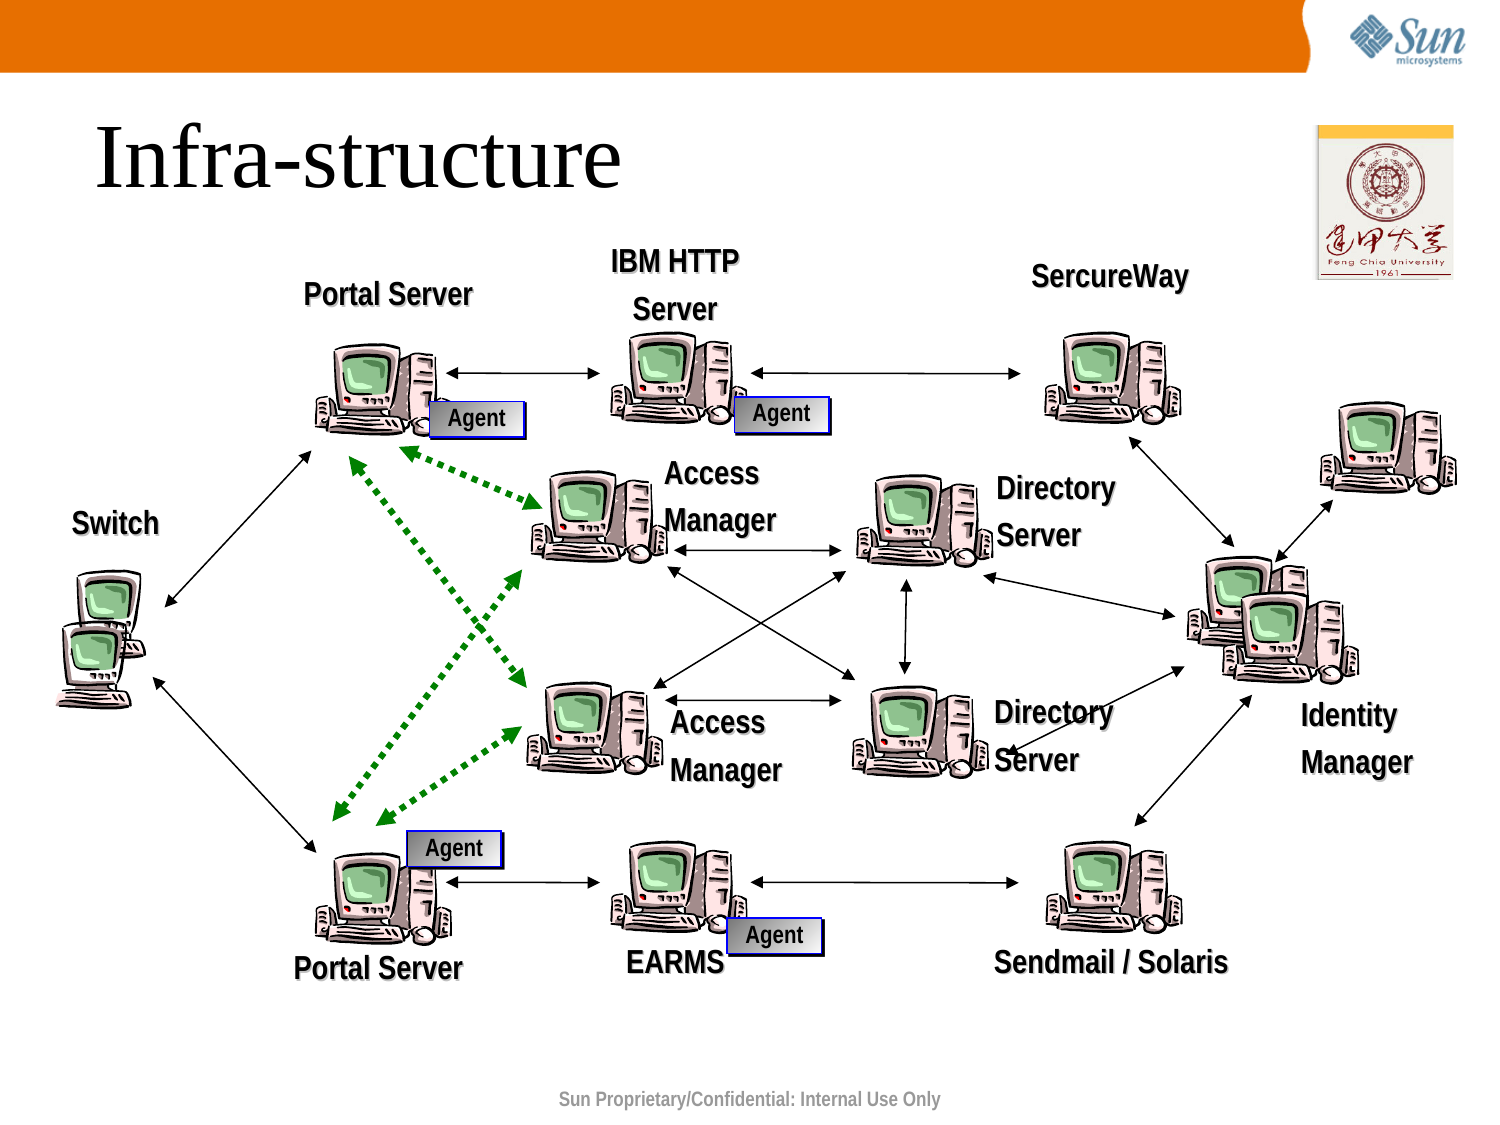

# Infra-structure
IBM HTTP
Server
SercureWay
Portal Server
Agent
Agent
Access
Manager
Directory
Server
Switch
Directory
Server
Identity
Manager
Access
Manager
Agent
Agent
EARMS
Sendmail / Solaris
Portal Server